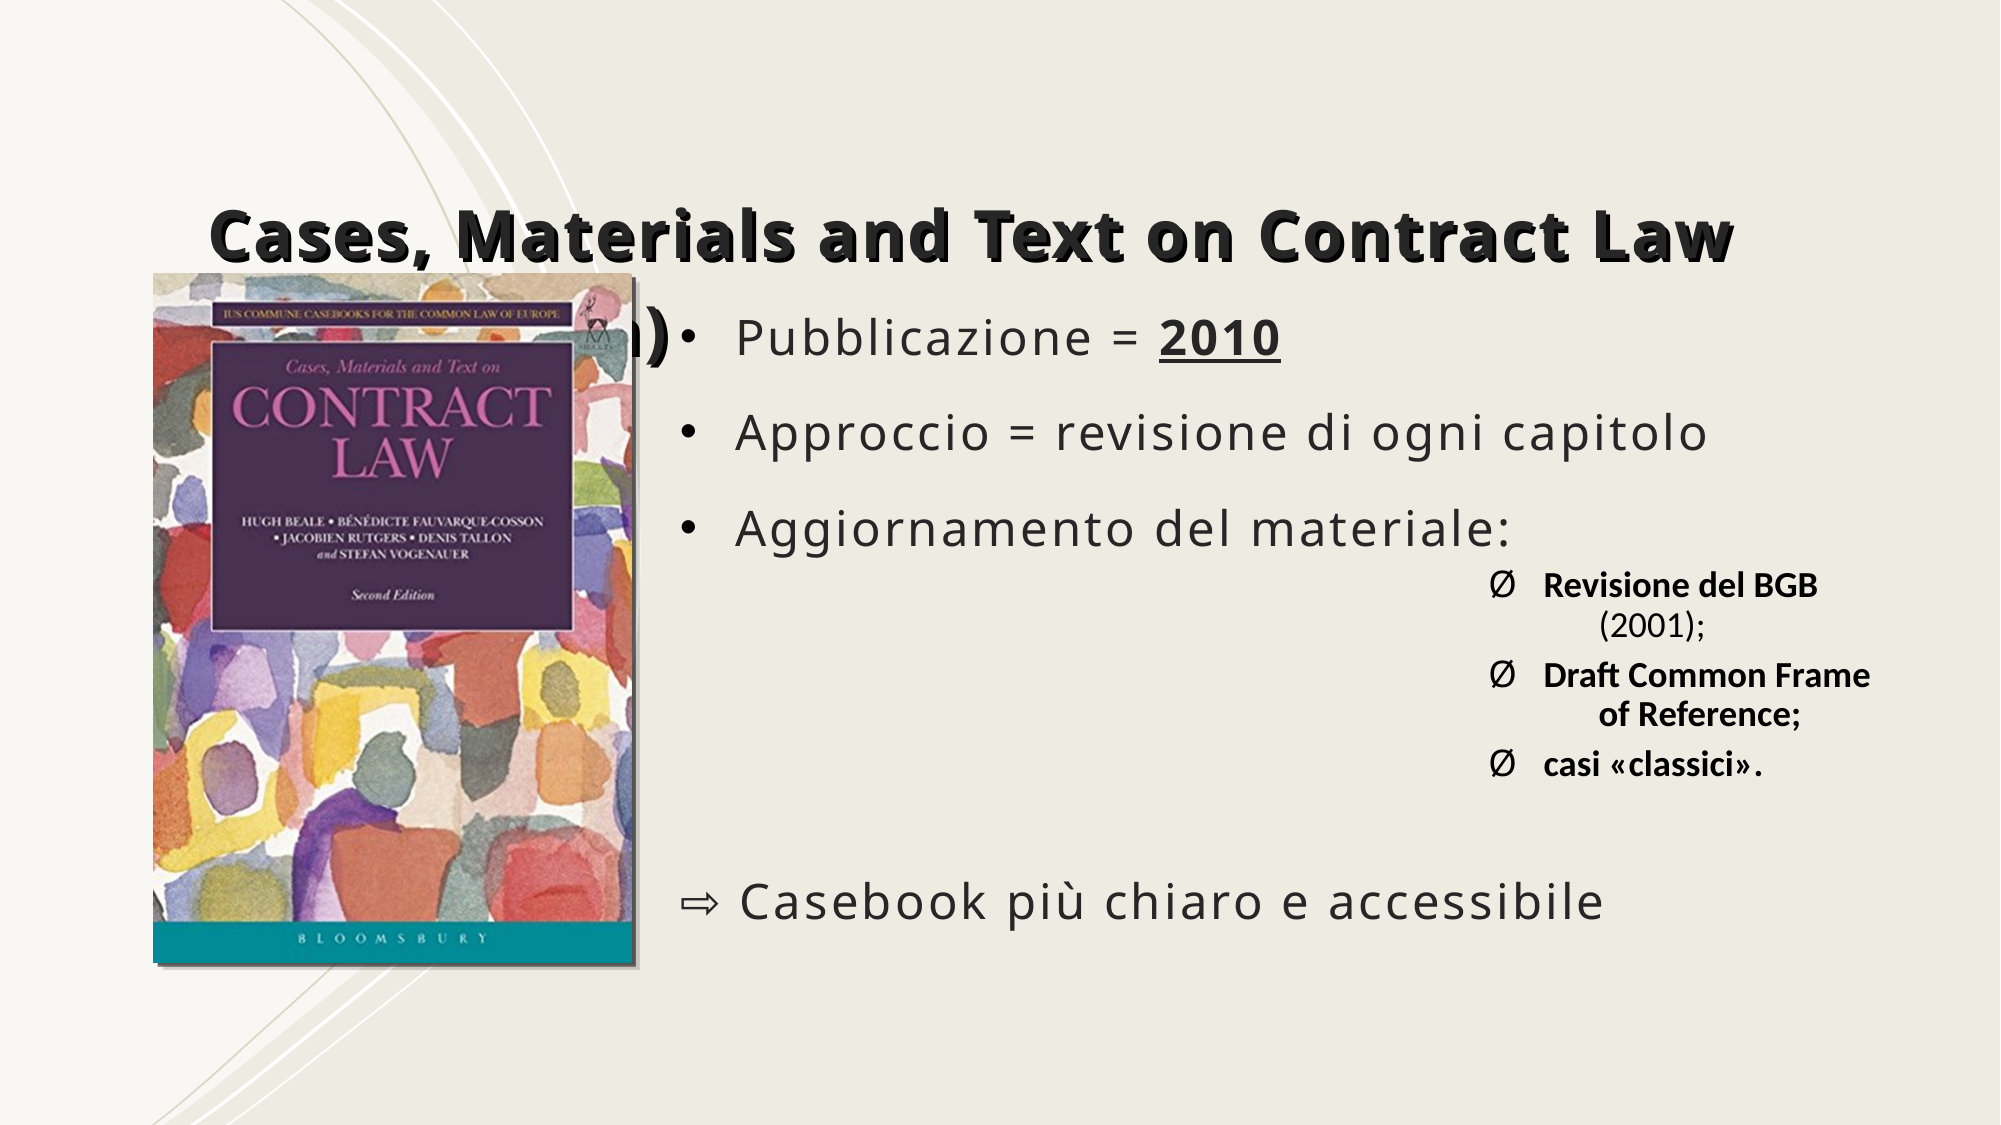

# Cases, Materials and Text on Contract Law (2nd edition)
Pubblicazione = 2010
Approccio = revisione di ogni capitolo
Aggiornamento del materiale:
Revisione del BGB (2001);
Draft Common Frame of Reference;
casi «classici».
⇨ Casebook più chiaro e accessibile